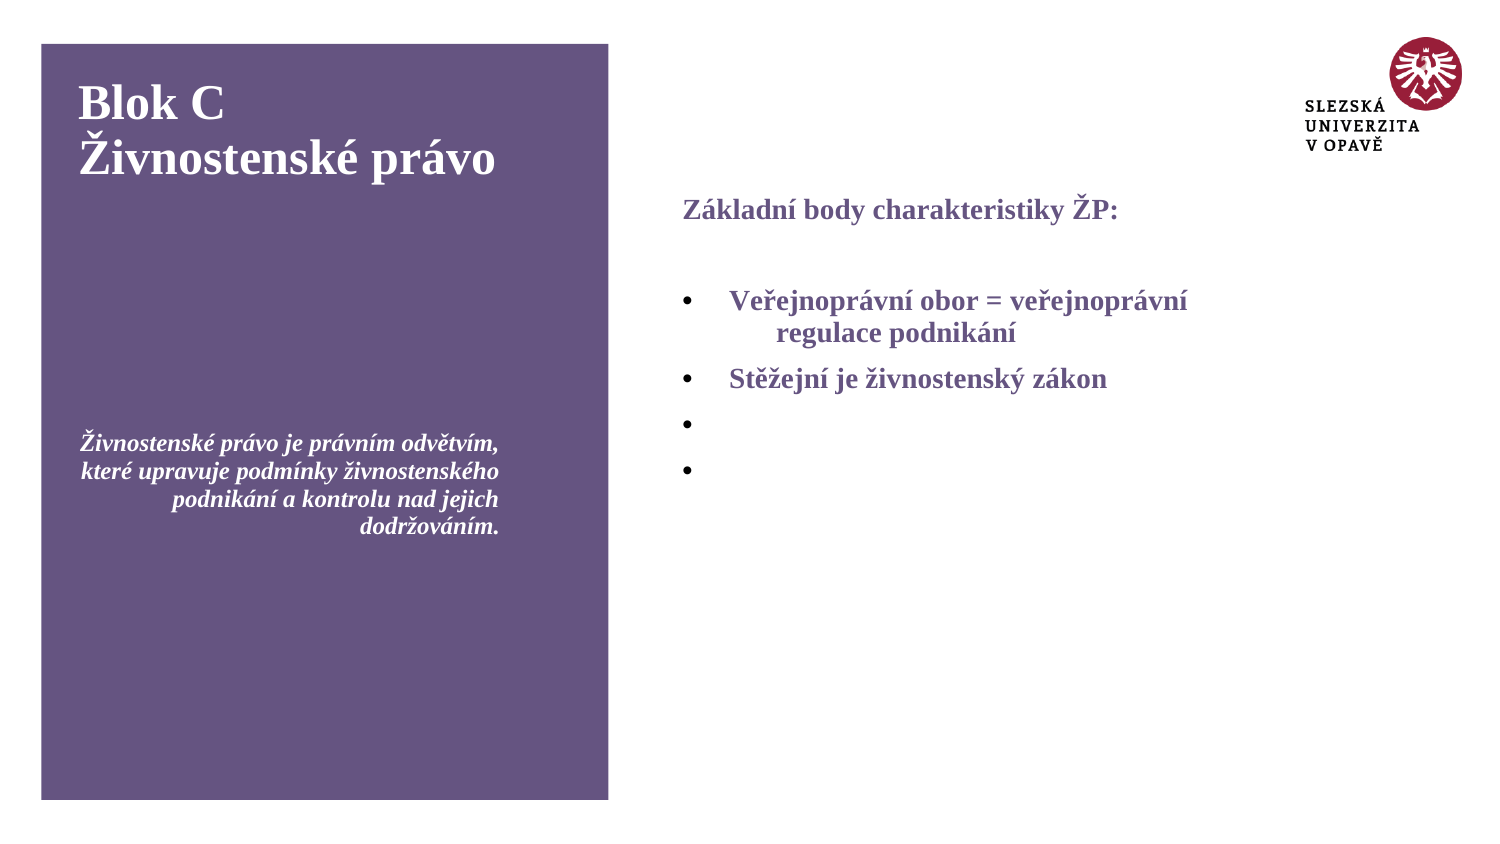

Blok C
Živnostenské právo
Základní body charakteristiky ŽP:
Veřejnoprávní obor = veřejnoprávní regulace podnikání
Stěžejní je živnostenský zákon
Živnostenské právo je právním odvětvím, které upravuje podmínky živnostenského podnikání a kontrolu nad jejich dodržováním.